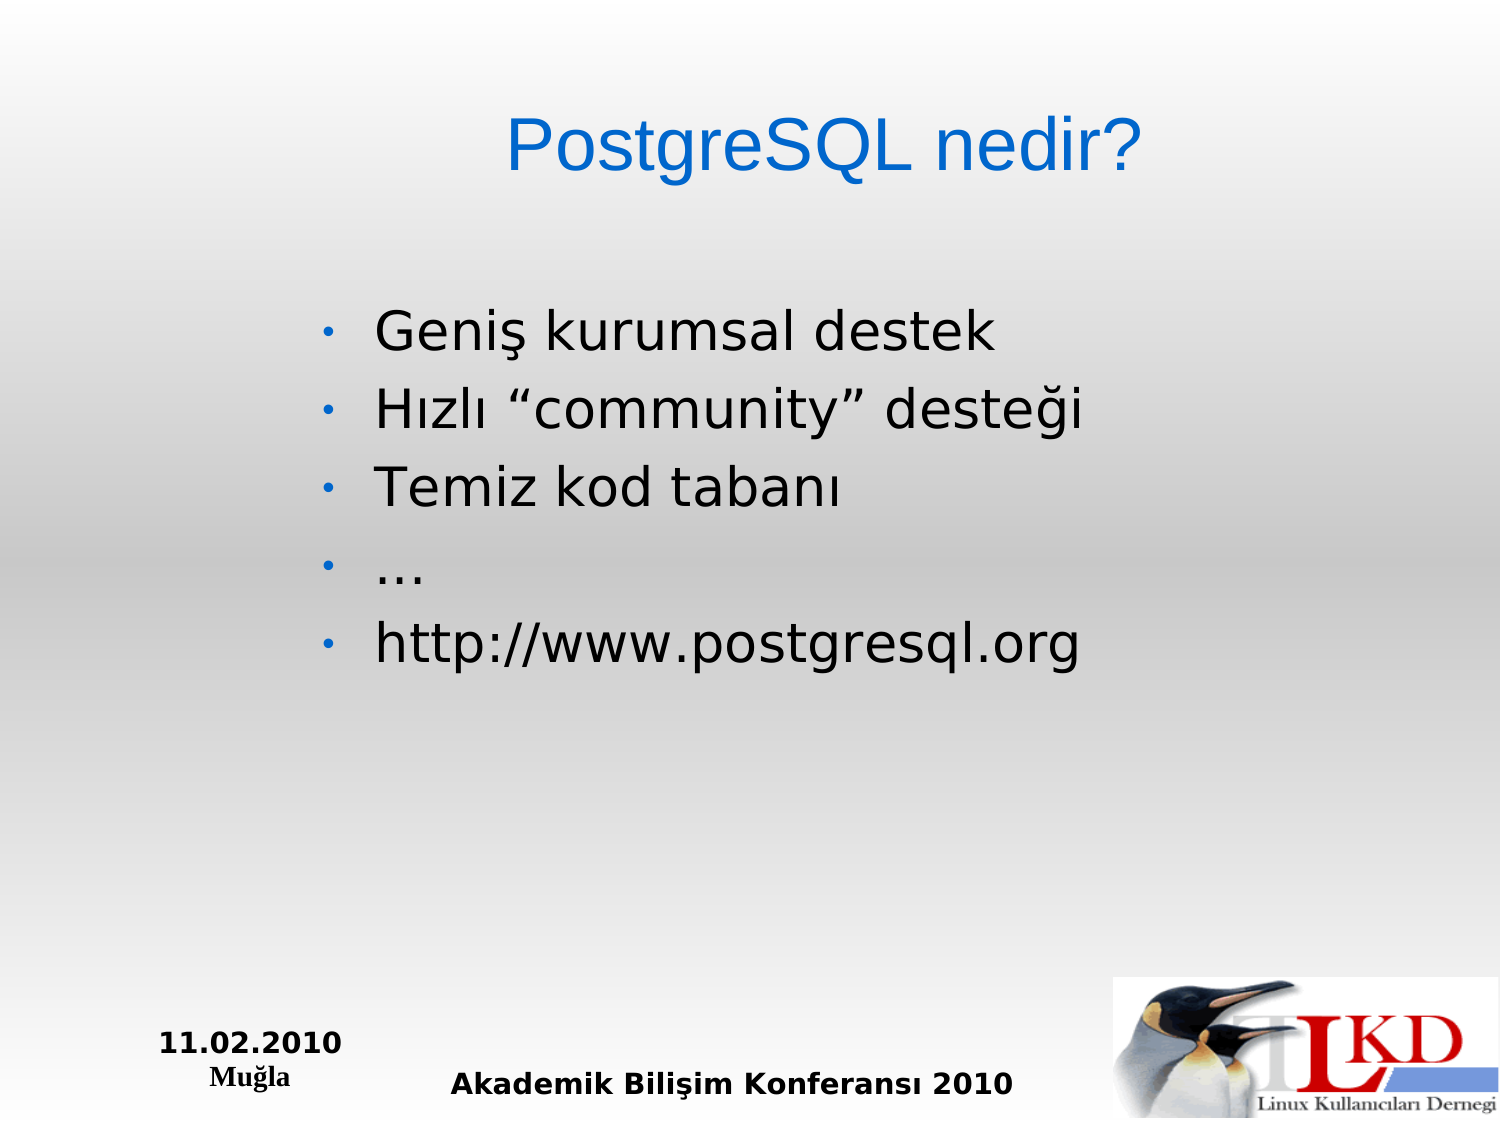

# PostgreSQL nedir?
Geniş kurumsal destek
Hızlı “community” desteği
Temiz kod tabanı
...
http://www.postgresql.org